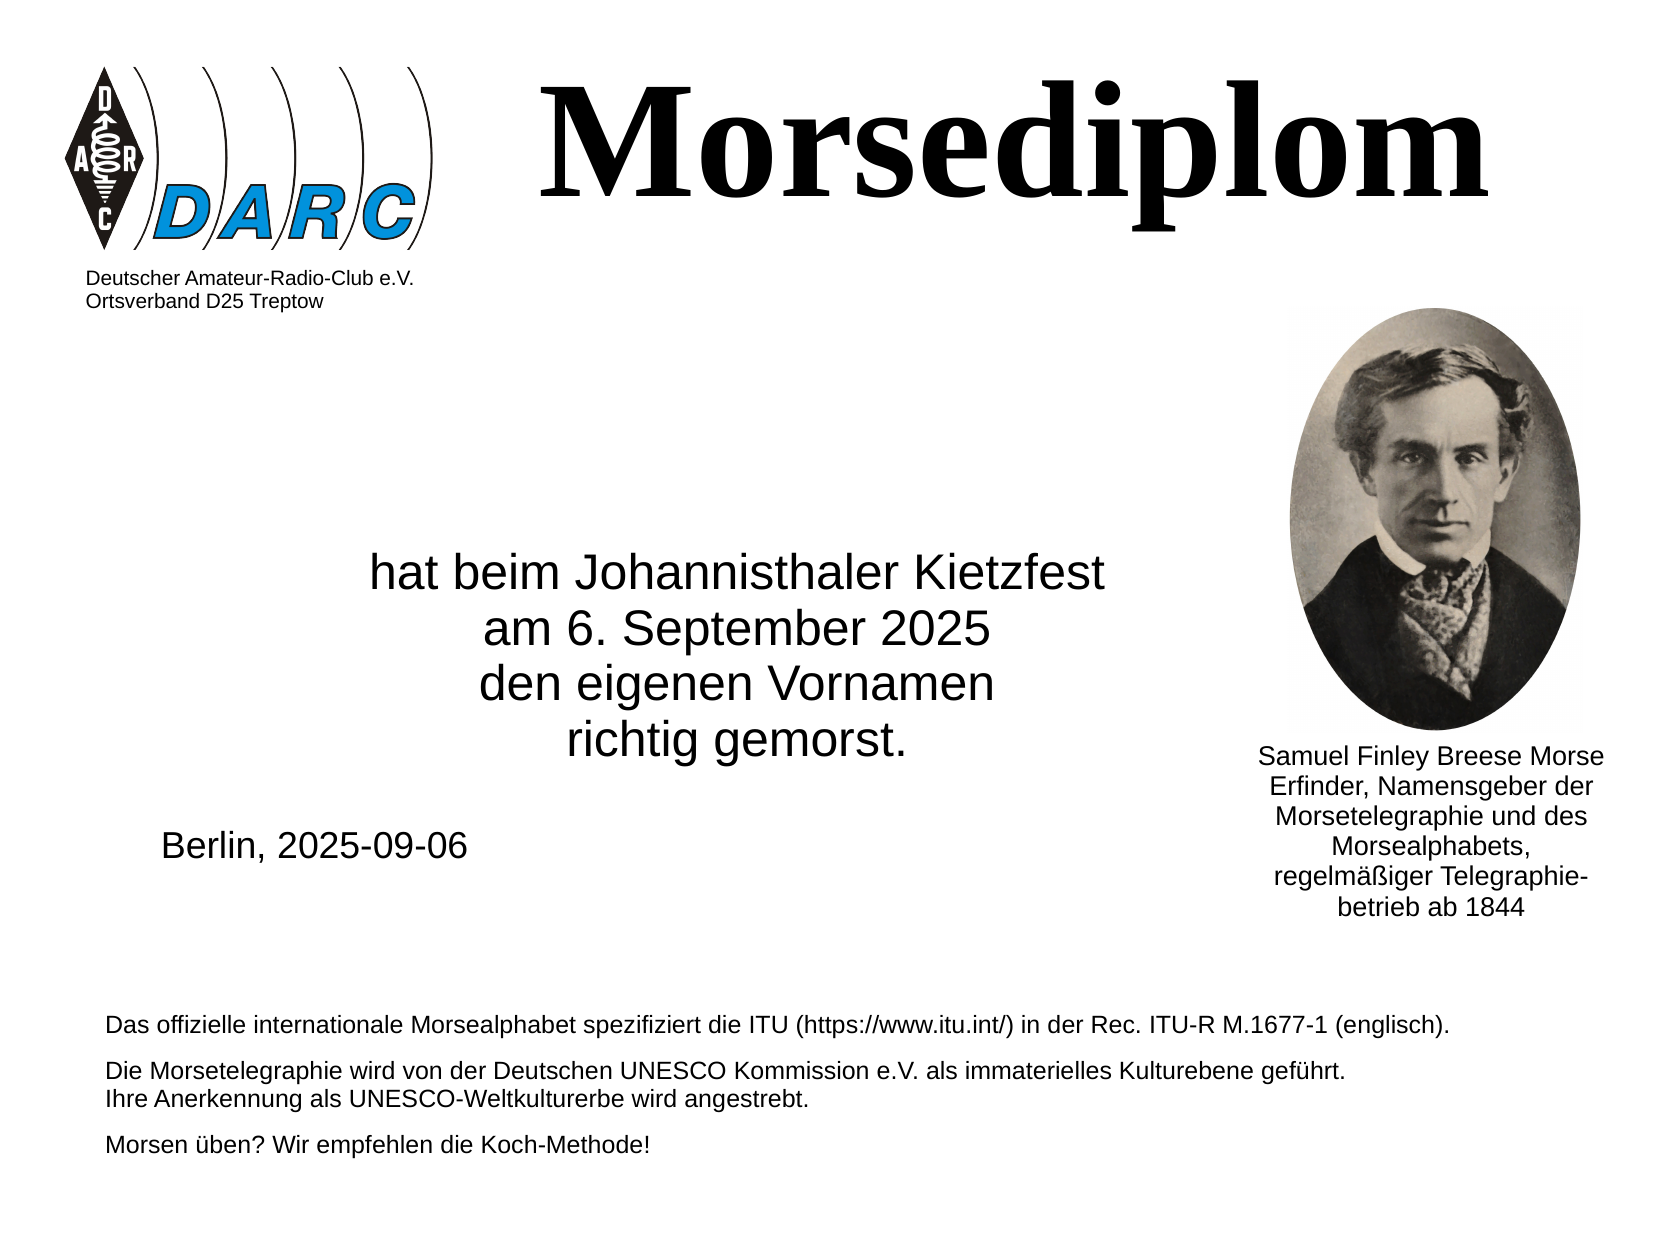

# Morsediplom
Deutscher Amateur-Radio-Club e.V.
Ortsverband D25 Treptow
Samuel Finley Breese Morse
Erfinder, Namensgeber der
Morsetelegraphie und des
Morsealphabets,
regelmäßiger Telegraphie-
betrieb ab 1844
hat beim Johannisthaler Kietzfest
am 6. September 2025
den eigenen Vornamen
richtig gemorst.
Berlin, 2025-09-06
Das offizielle internationale Morsealphabet spezifiziert die ITU (https://www.itu.int/) in der Rec. ITU-R M.1677-1 (englisch).
Die Morsetelegraphie wird von der Deutschen UNESCO Kommission e.V. als immaterielles Kulturebene geführt.
Ihre Anerkennung als UNESCO-Weltkulturerbe wird angestrebt.
Morsen üben? Wir empfehlen die Koch-Methode!